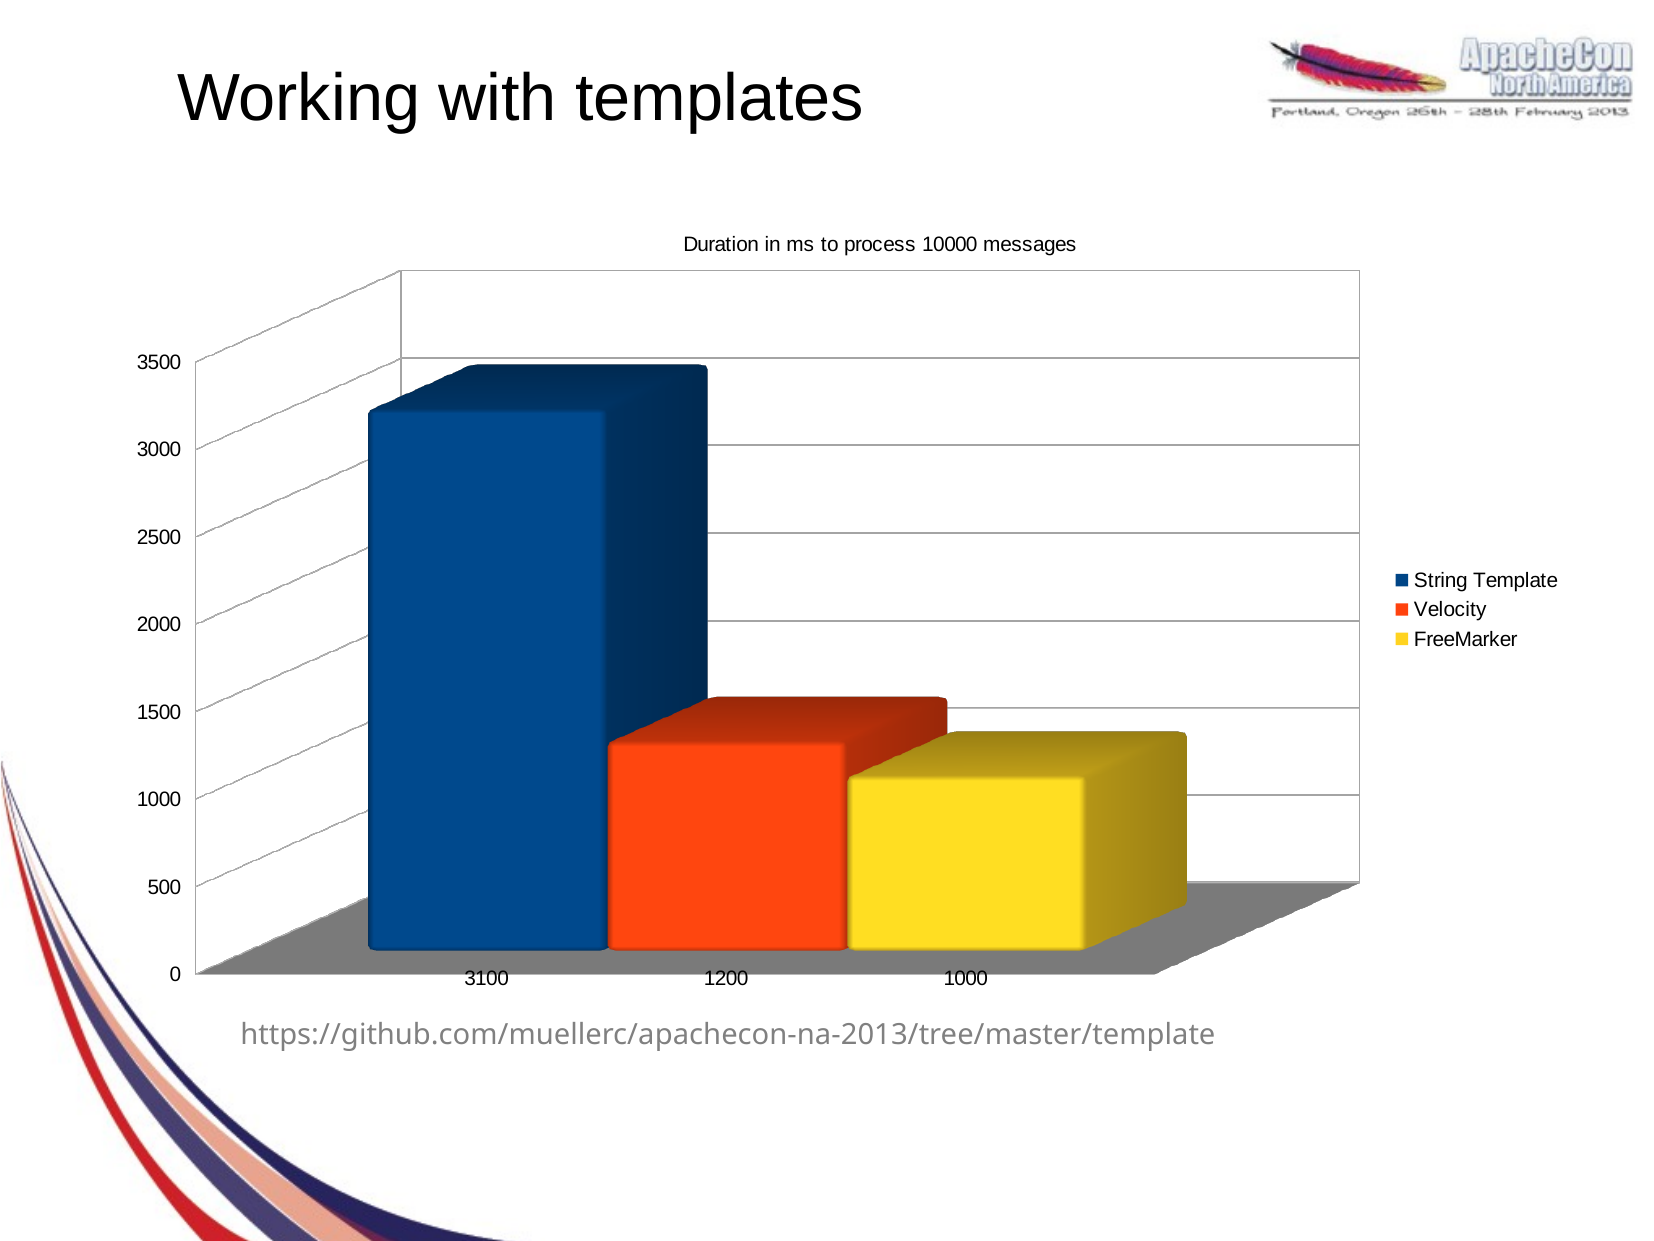

# Working with templates
[unsupported chart]
https://github.com/muellerc/apachecon-na-2013/tree/master/template